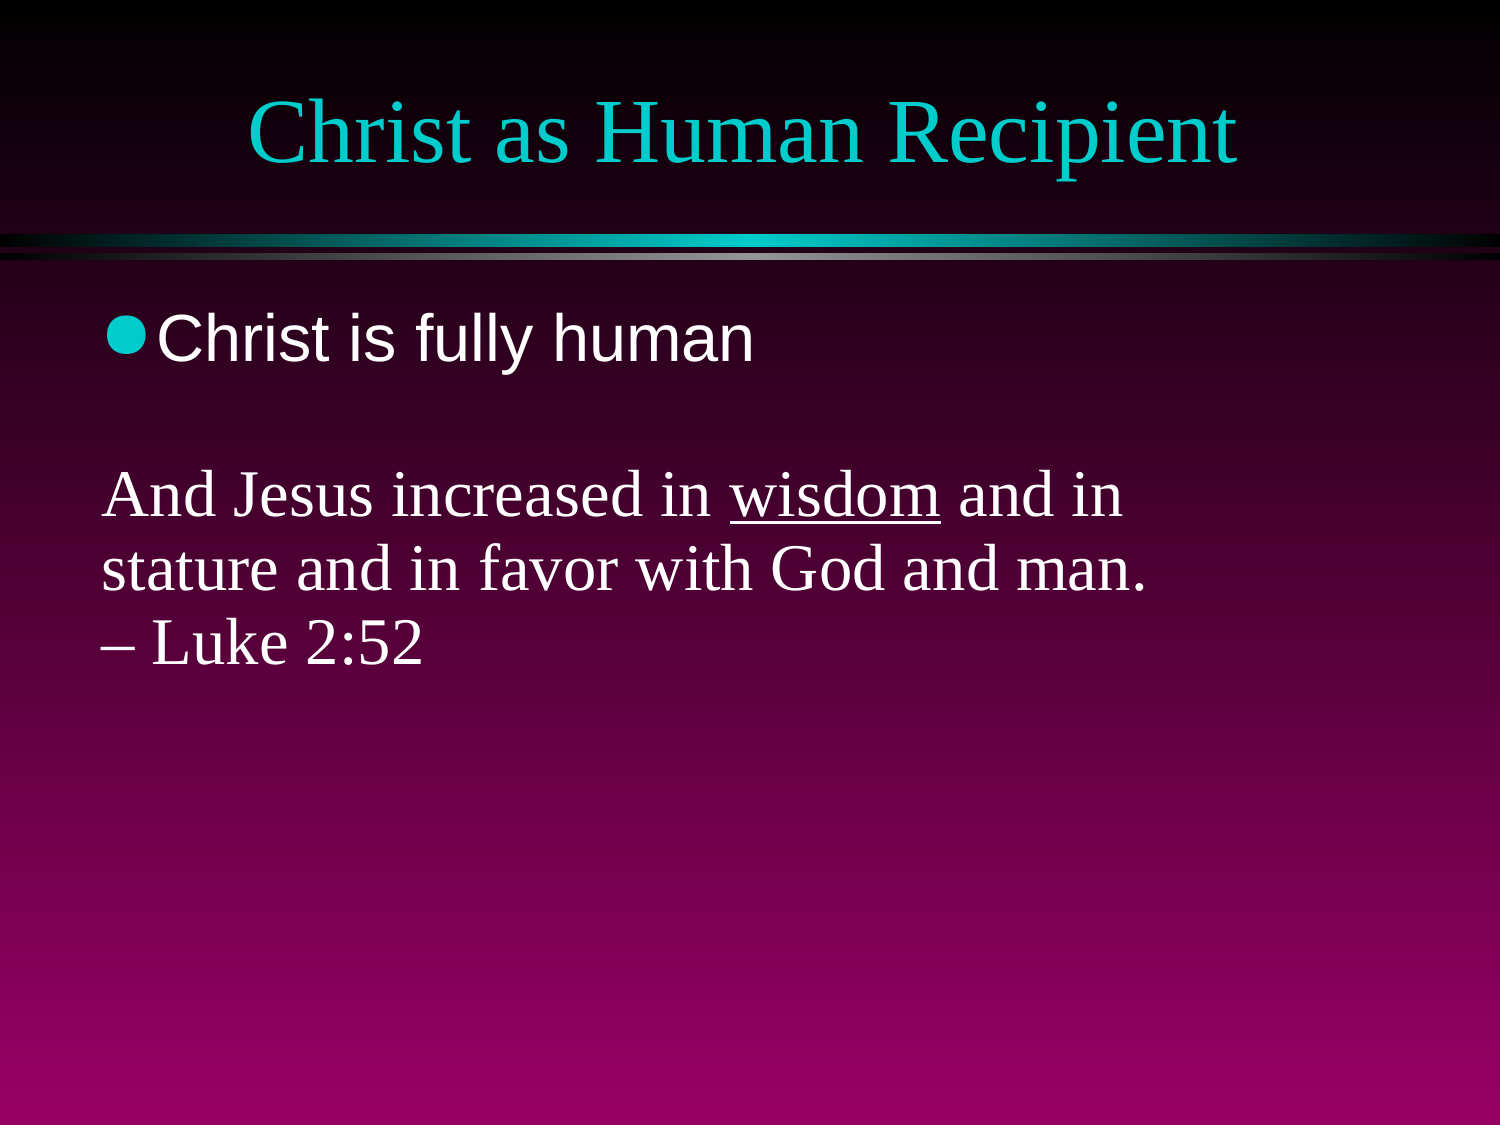

# Christ as Human Recipient
Christ is fully human
And Jesus increased in wisdom and in stature and in favor with God and man.
– Luke 2:52